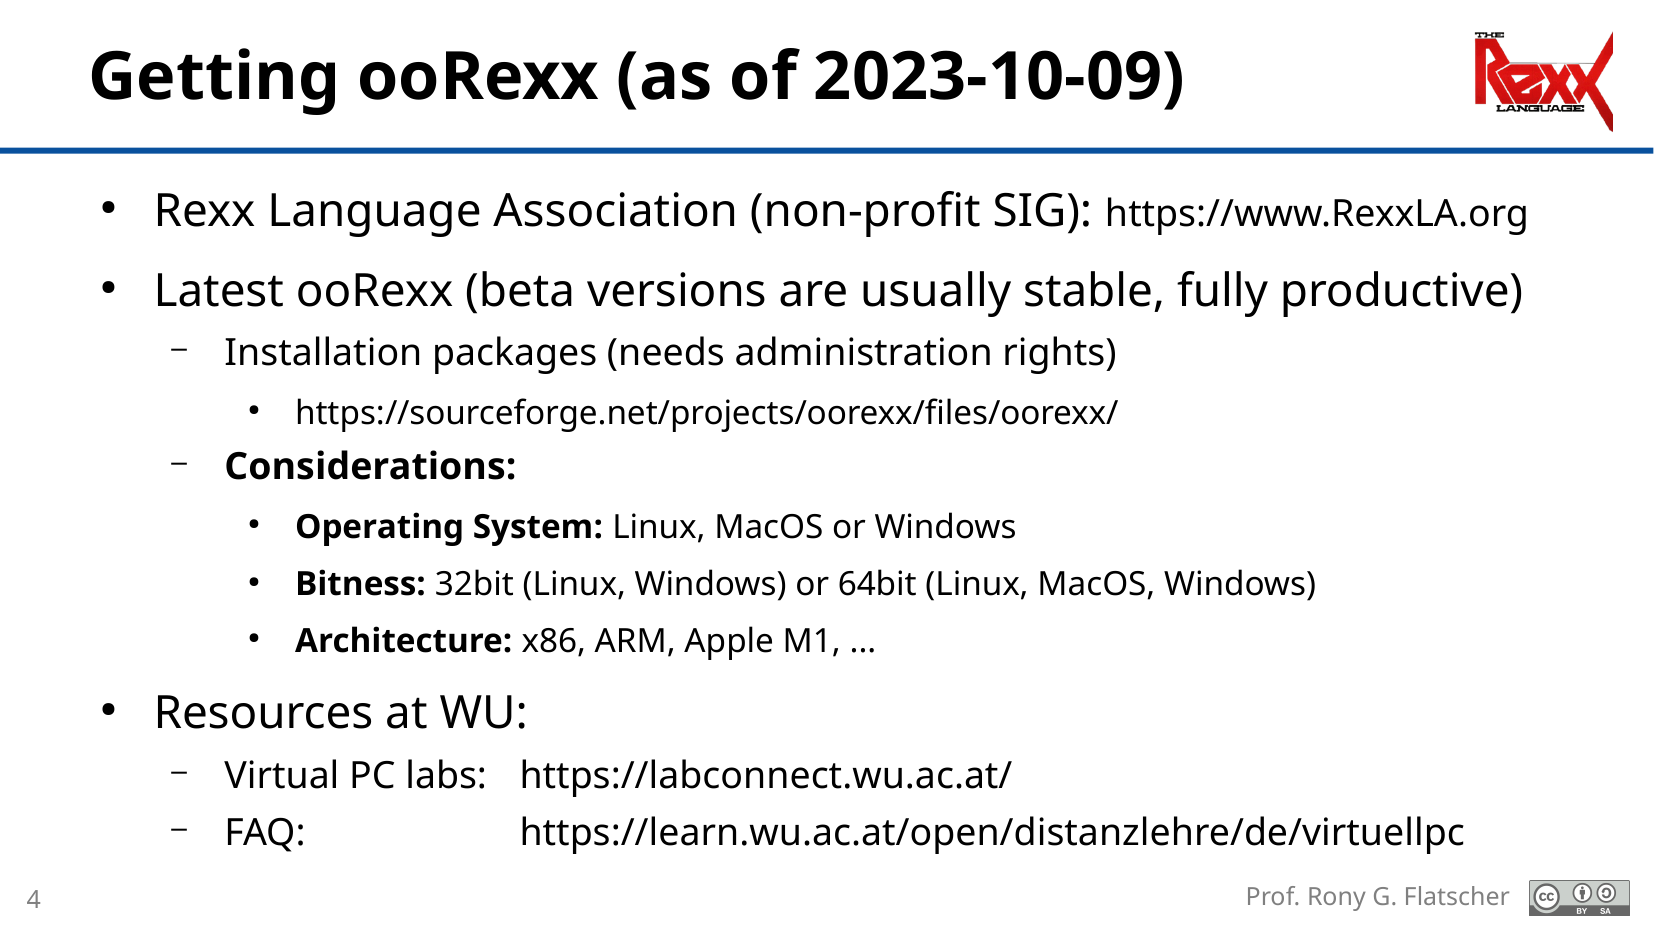

# Getting ooRexx (as of 2023-10-09)
Rexx Language Association (non-profit SIG): https://www.RexxLA.org
Latest ooRexx (beta versions are usually stable, fully productive)
Installation packages (needs administration rights)
https://sourceforge.net/projects/oorexx/files/oorexx/
Considerations:
Operating System: Linux, MacOS or Windows
Bitness: 32bit (Linux, Windows) or 64bit (Linux, MacOS, Windows)
Architecture: x86, ARM, Apple M1, ...
Resources at WU:
Virtual PC labs: 	https://labconnect.wu.ac.at/
FAQ: 			https://learn.wu.ac.at/open/distanzlehre/de/virtuellpc